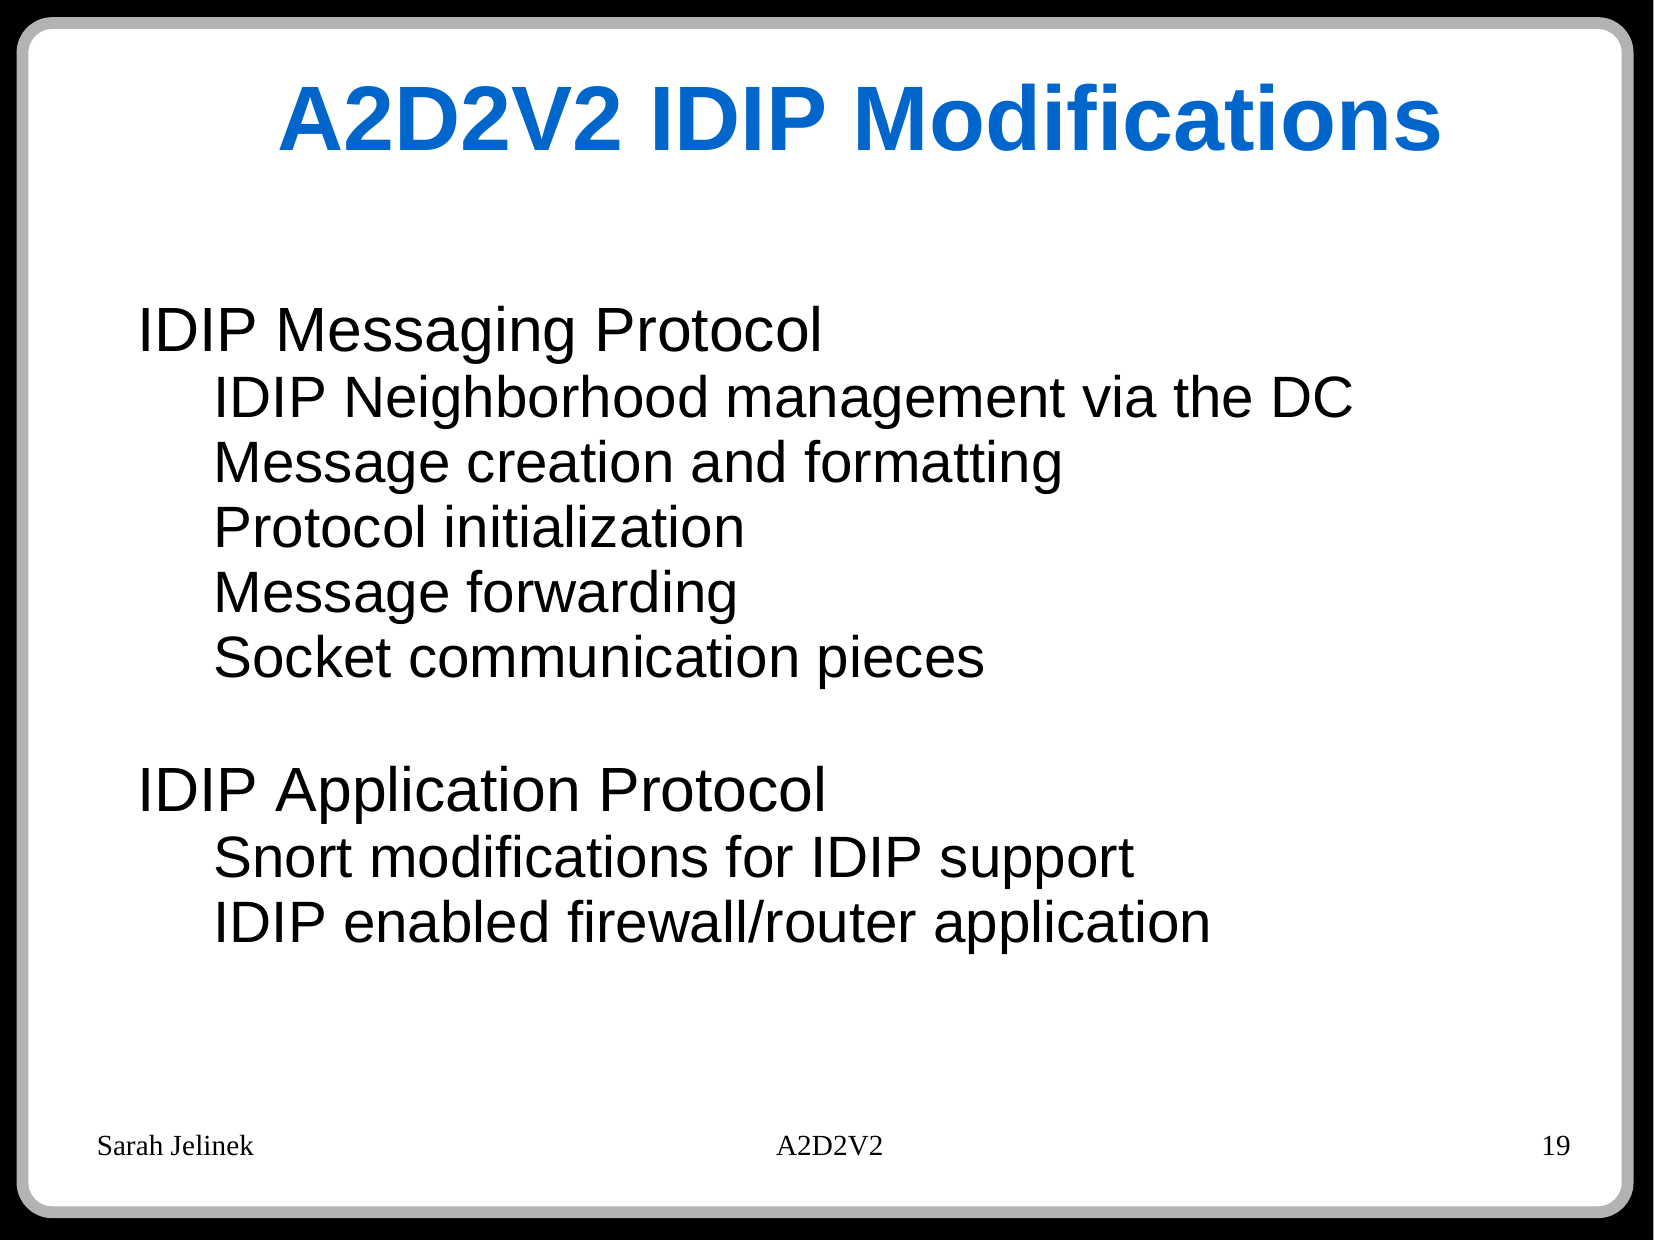

# A2D2V2 IDIP Modifications
IDIP Messaging Protocol
IDIP Neighborhood management via the DC
Message creation and formatting
Protocol initialization
Message forwarding
Socket communication pieces
IDIP Application Protocol
Snort modifications for IDIP support
IDIP enabled firewall/router application
Sarah Jelinek A2D2V2
19